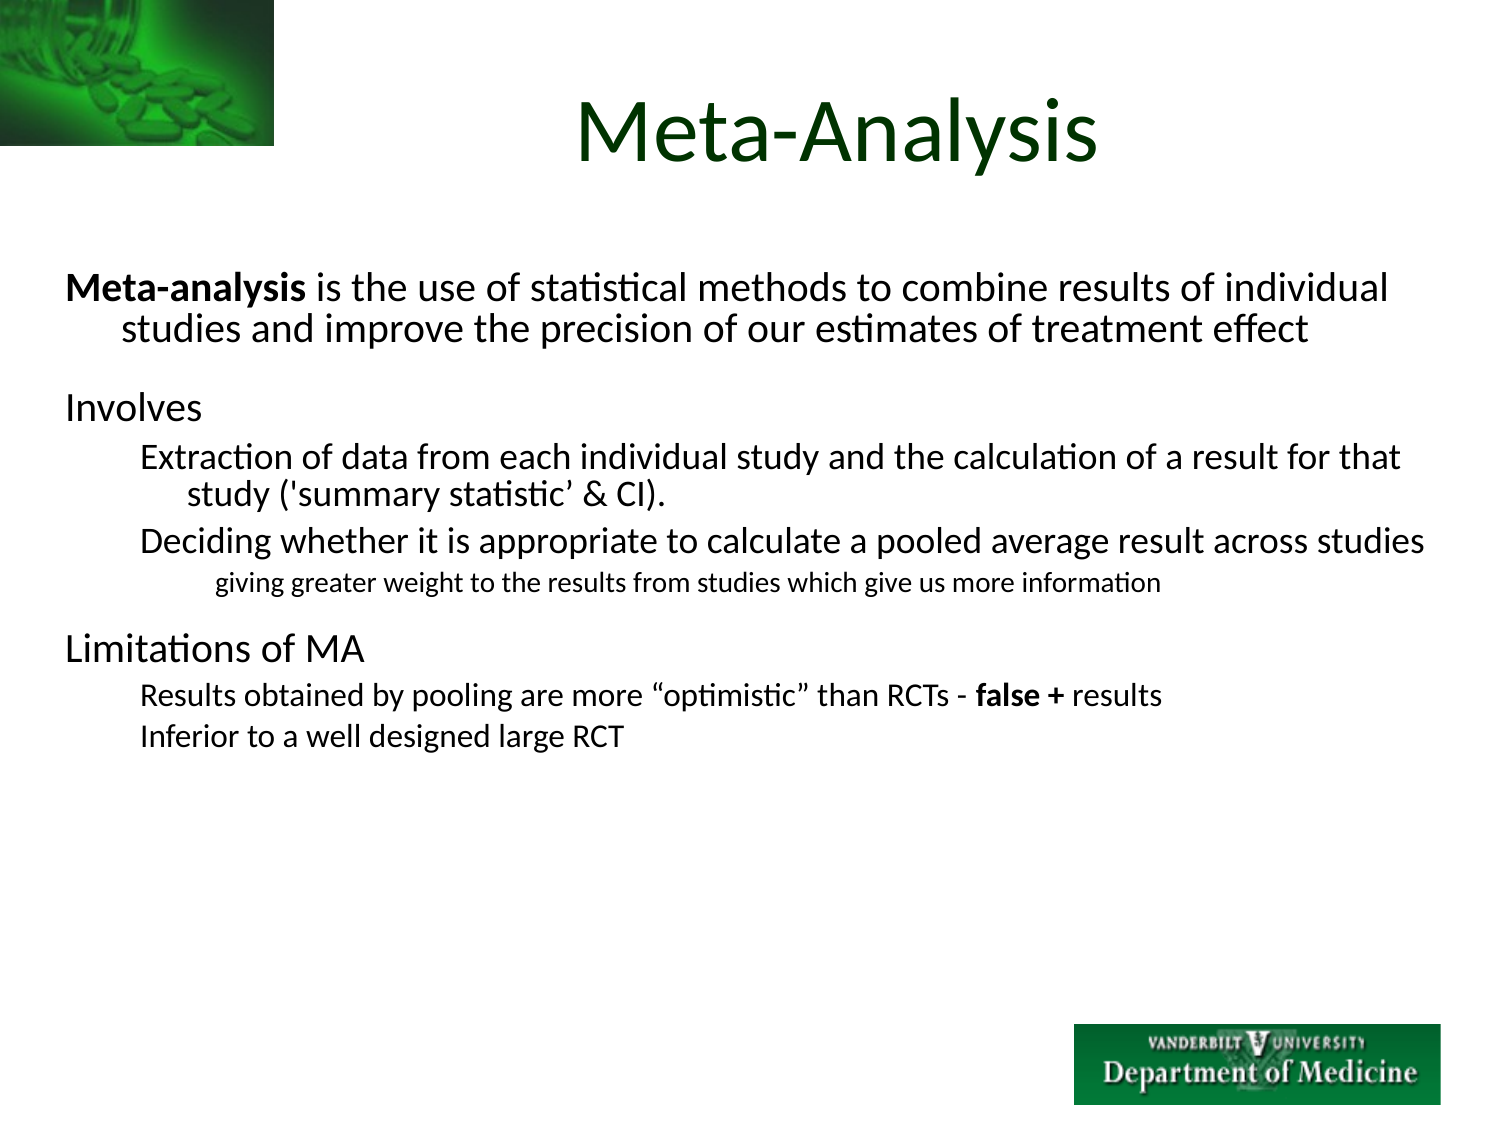

Meta-Analysis
# Meta-analysis is the use of statistical methods to combine results of individual studies and improve the precision of our estimates of treatment effect
Involves
Extraction of data from each individual study and the calculation of a result for that study ('summary statistic’ & CI).
Deciding whether it is appropriate to calculate a pooled average result across studies
giving greater weight to the results from studies which give us more information
Limitations of MA
Results obtained by pooling are more “optimistic” than RCTs - false + results
Inferior to a well designed large RCT